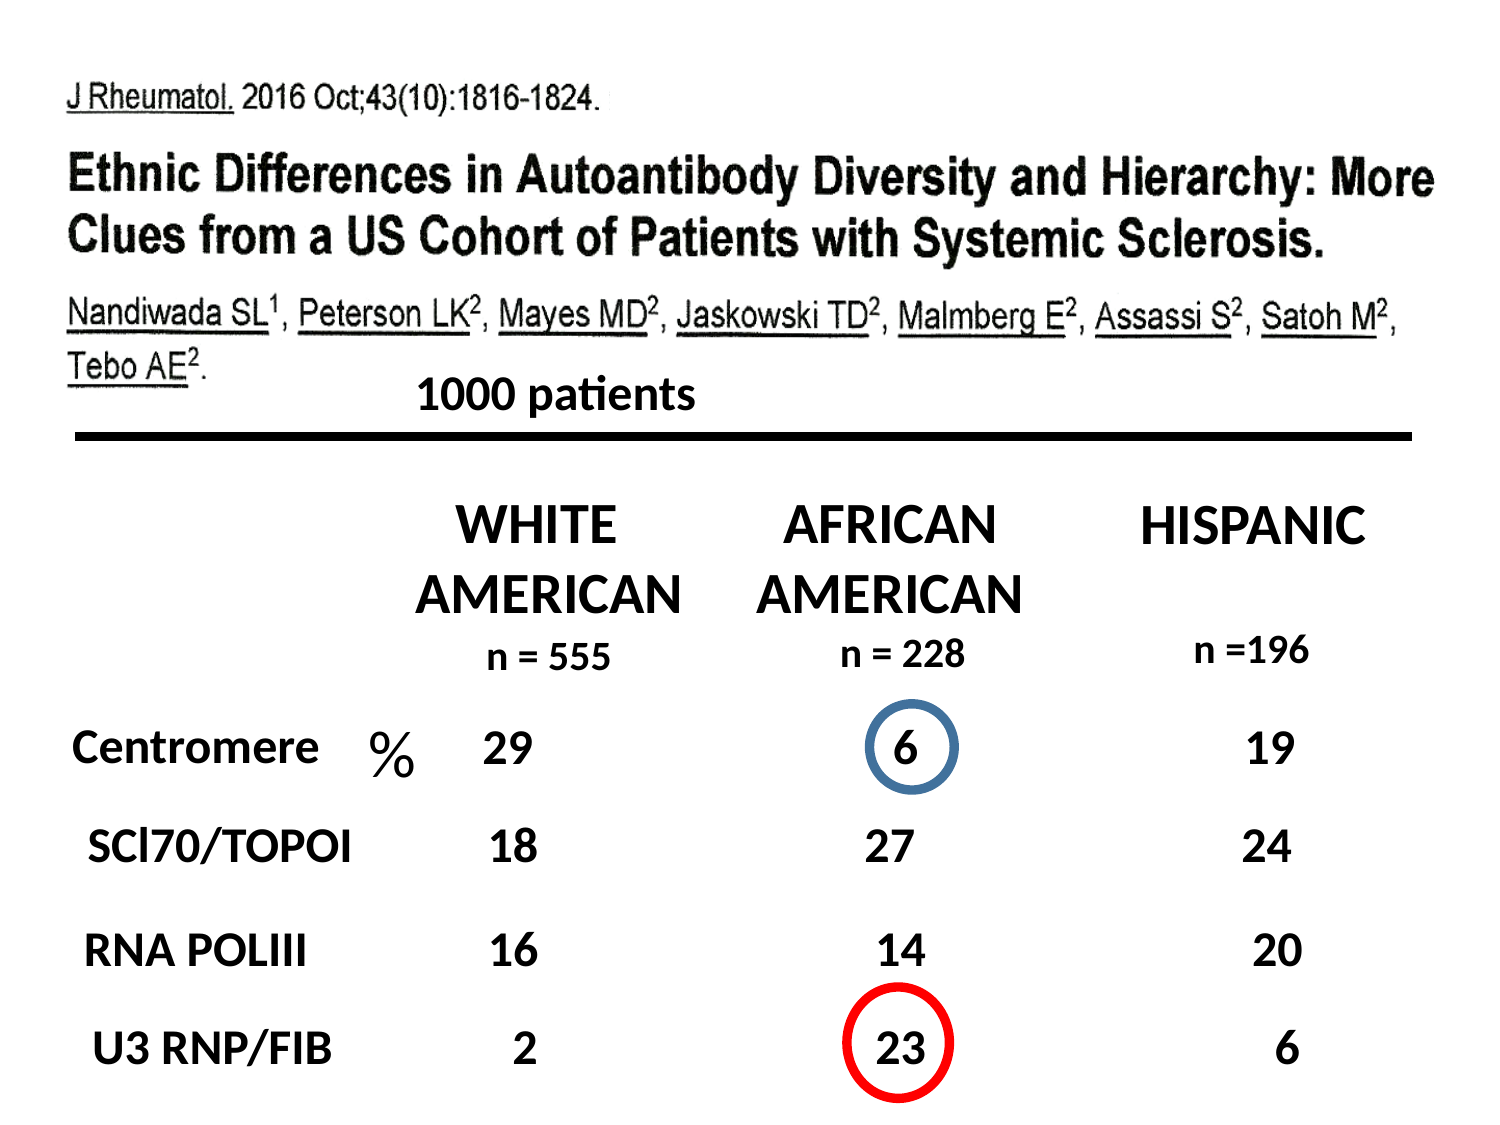

WHITE
 AMERICAN
 AFRICAN
AMERICAN
HISPANIC
Centromere
29 6 19
SCl70/TOPOI 18 27 24
RNA POLIII 16 14 20
U3 RNP/FIB 2 23 6
%
1000 patients
n =196
n = 228
n = 555